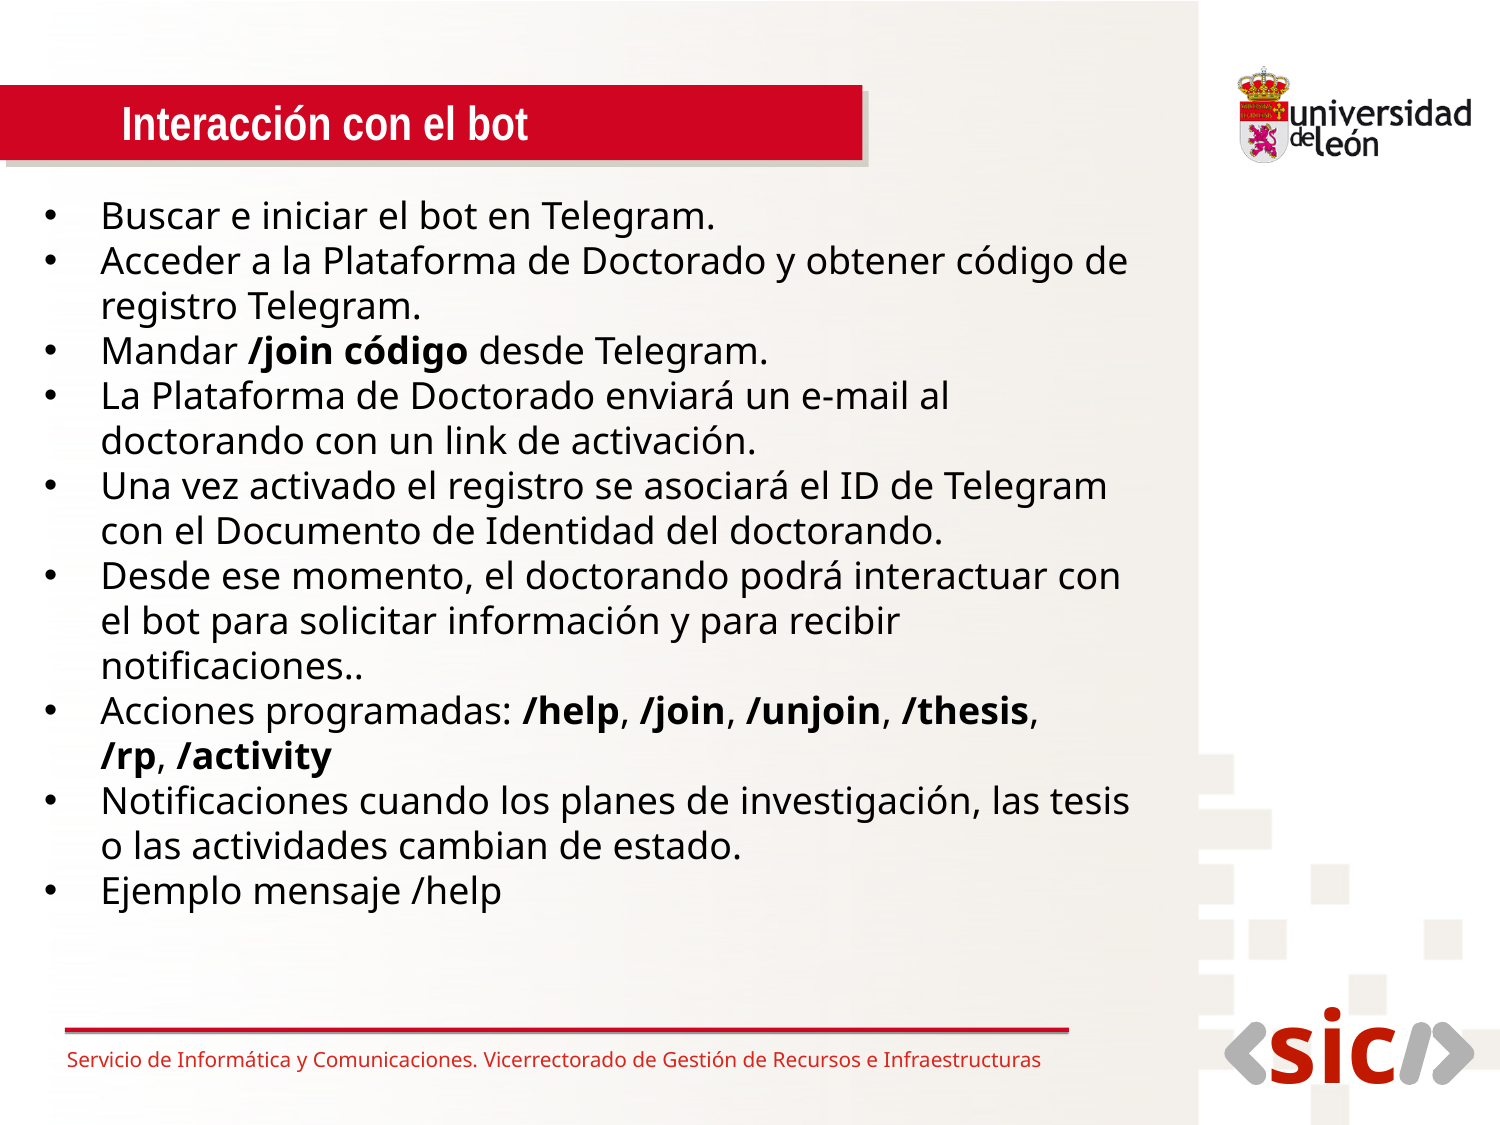

Interacción con el bot
Buscar e iniciar el bot en Telegram.
Acceder a la Plataforma de Doctorado y obtener código de registro Telegram.
Mandar /join código desde Telegram.
La Plataforma de Doctorado enviará un e-mail al doctorando con un link de activación.
Una vez activado el registro se asociará el ID de Telegram con el Documento de Identidad del doctorando.
Desde ese momento, el doctorando podrá interactuar con el bot para solicitar información y para recibir notificaciones..
Acciones programadas: /help, /join, /unjoin, /thesis, /rp, /activity
Notificaciones cuando los planes de investigación, las tesis o las actividades cambian de estado.
Ejemplo mensaje /help
<sic/>